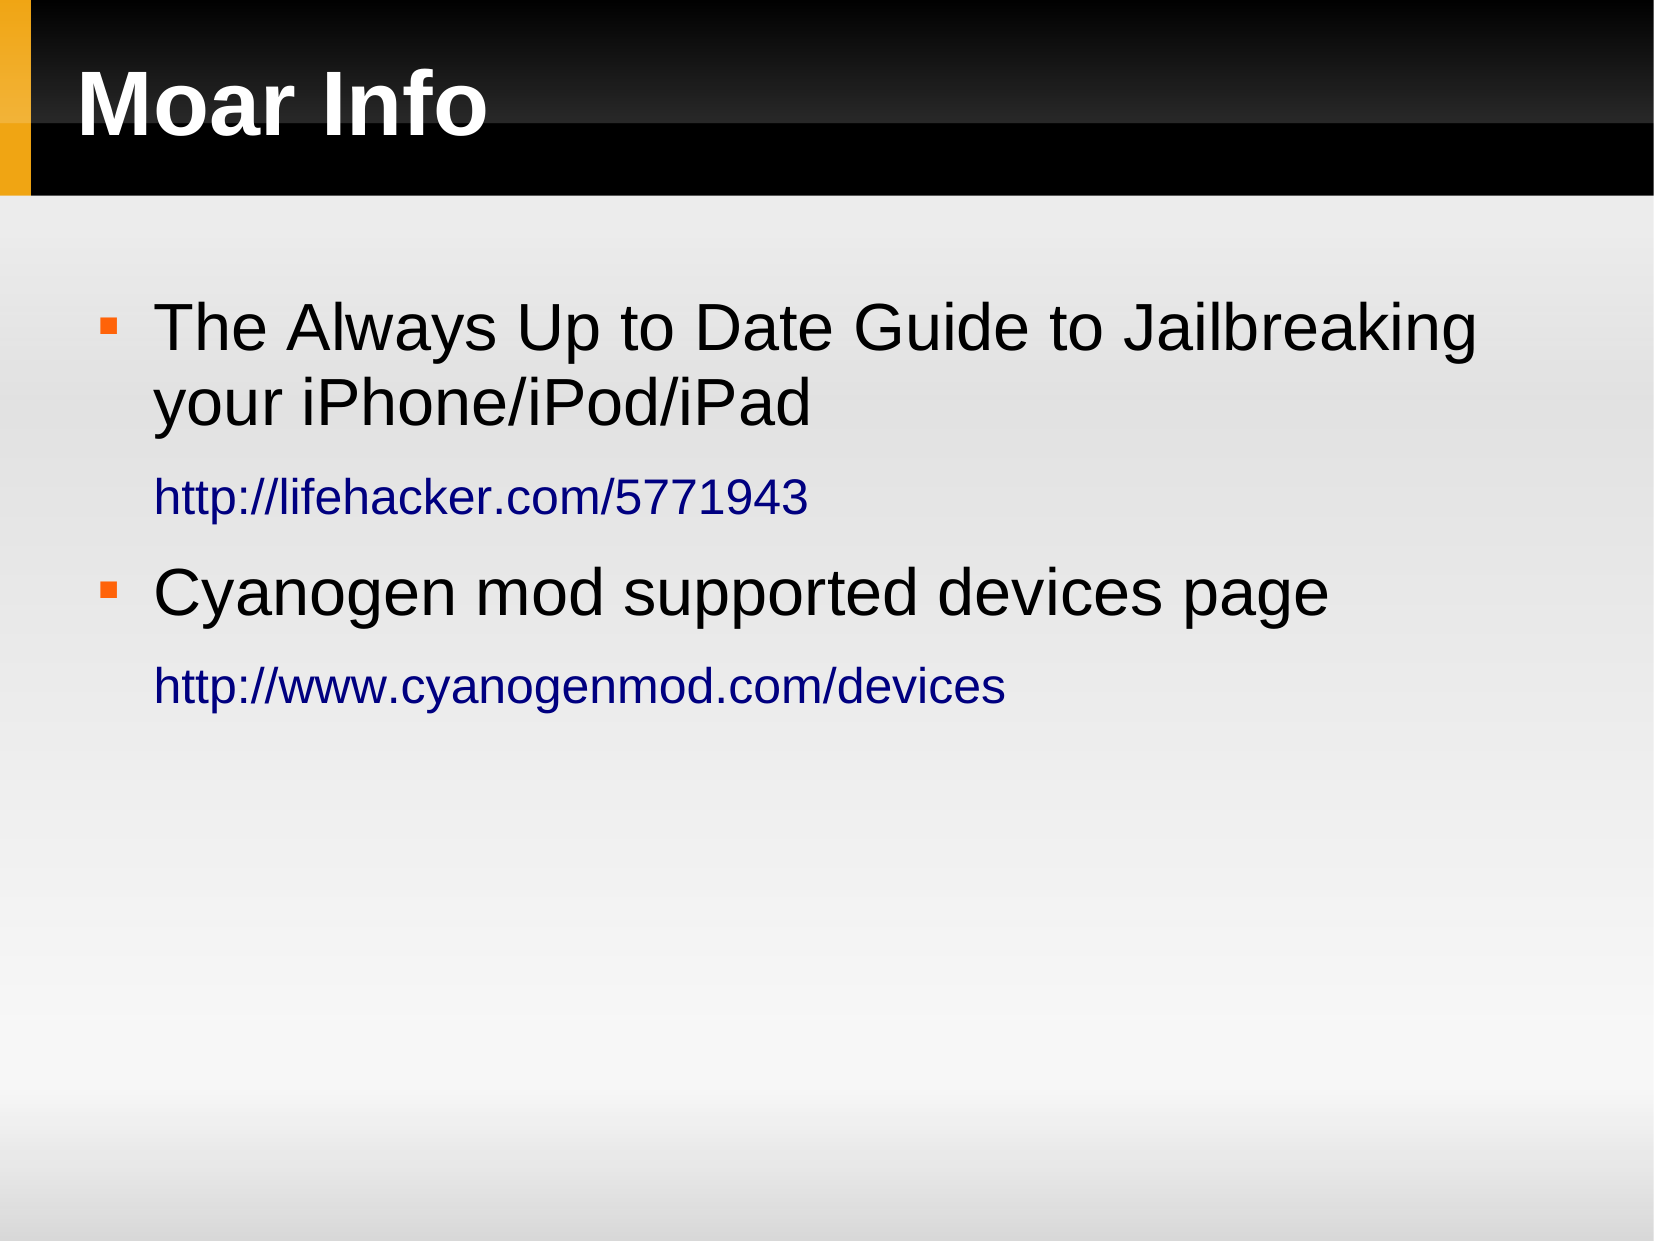

# Moar Info
The Always Up to Date Guide to Jailbreaking your iPhone/iPod/iPad
http://lifehacker.com/5771943
Cyanogen mod supported devices page
http://www.cyanogenmod.com/devices